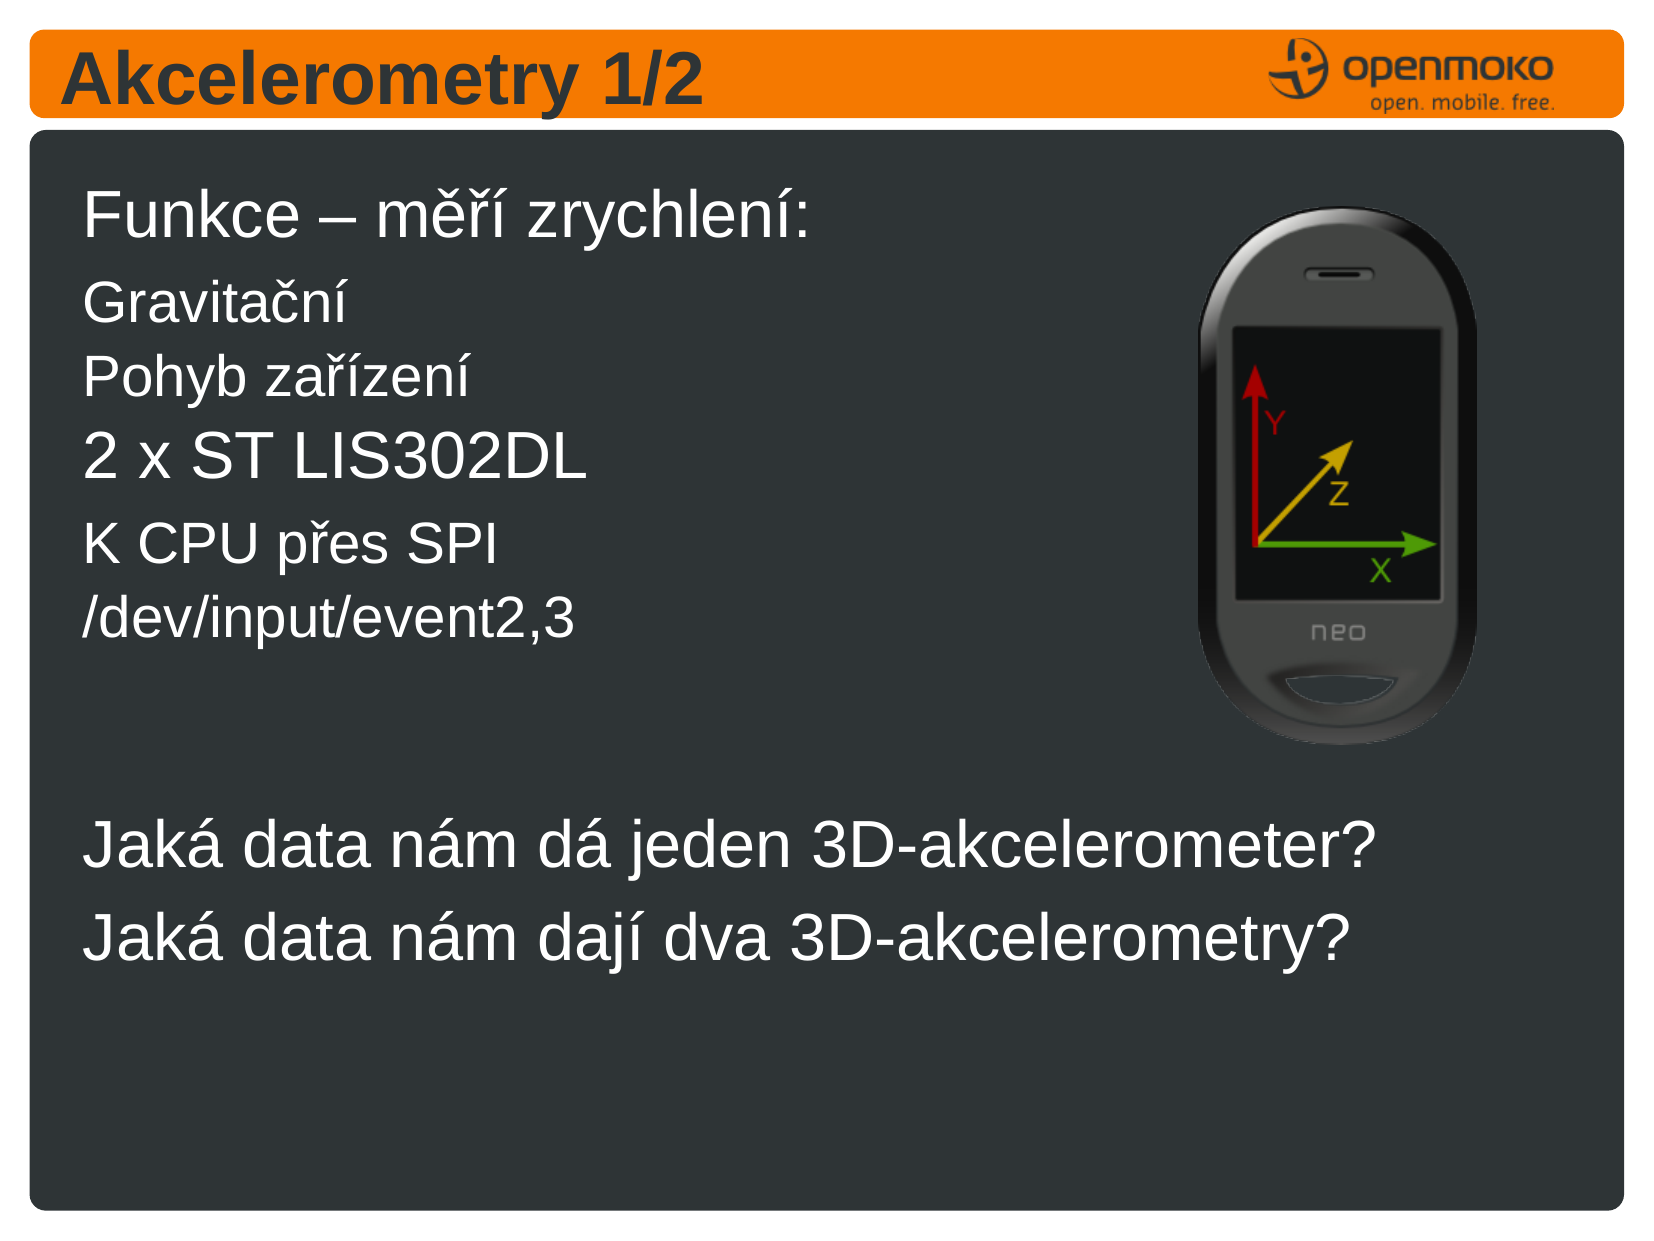

# Akcelerometry 1/2
Funkce – měří zrychlení:
Gravitační
Pohyb zařízení
2 x ST LIS302DL
K CPU přes SPI
/dev/input/event2,3
Jaká data nám dá jeden 3D-akcelerometer?
Jaká data nám dají dva 3D-akcelerometry?